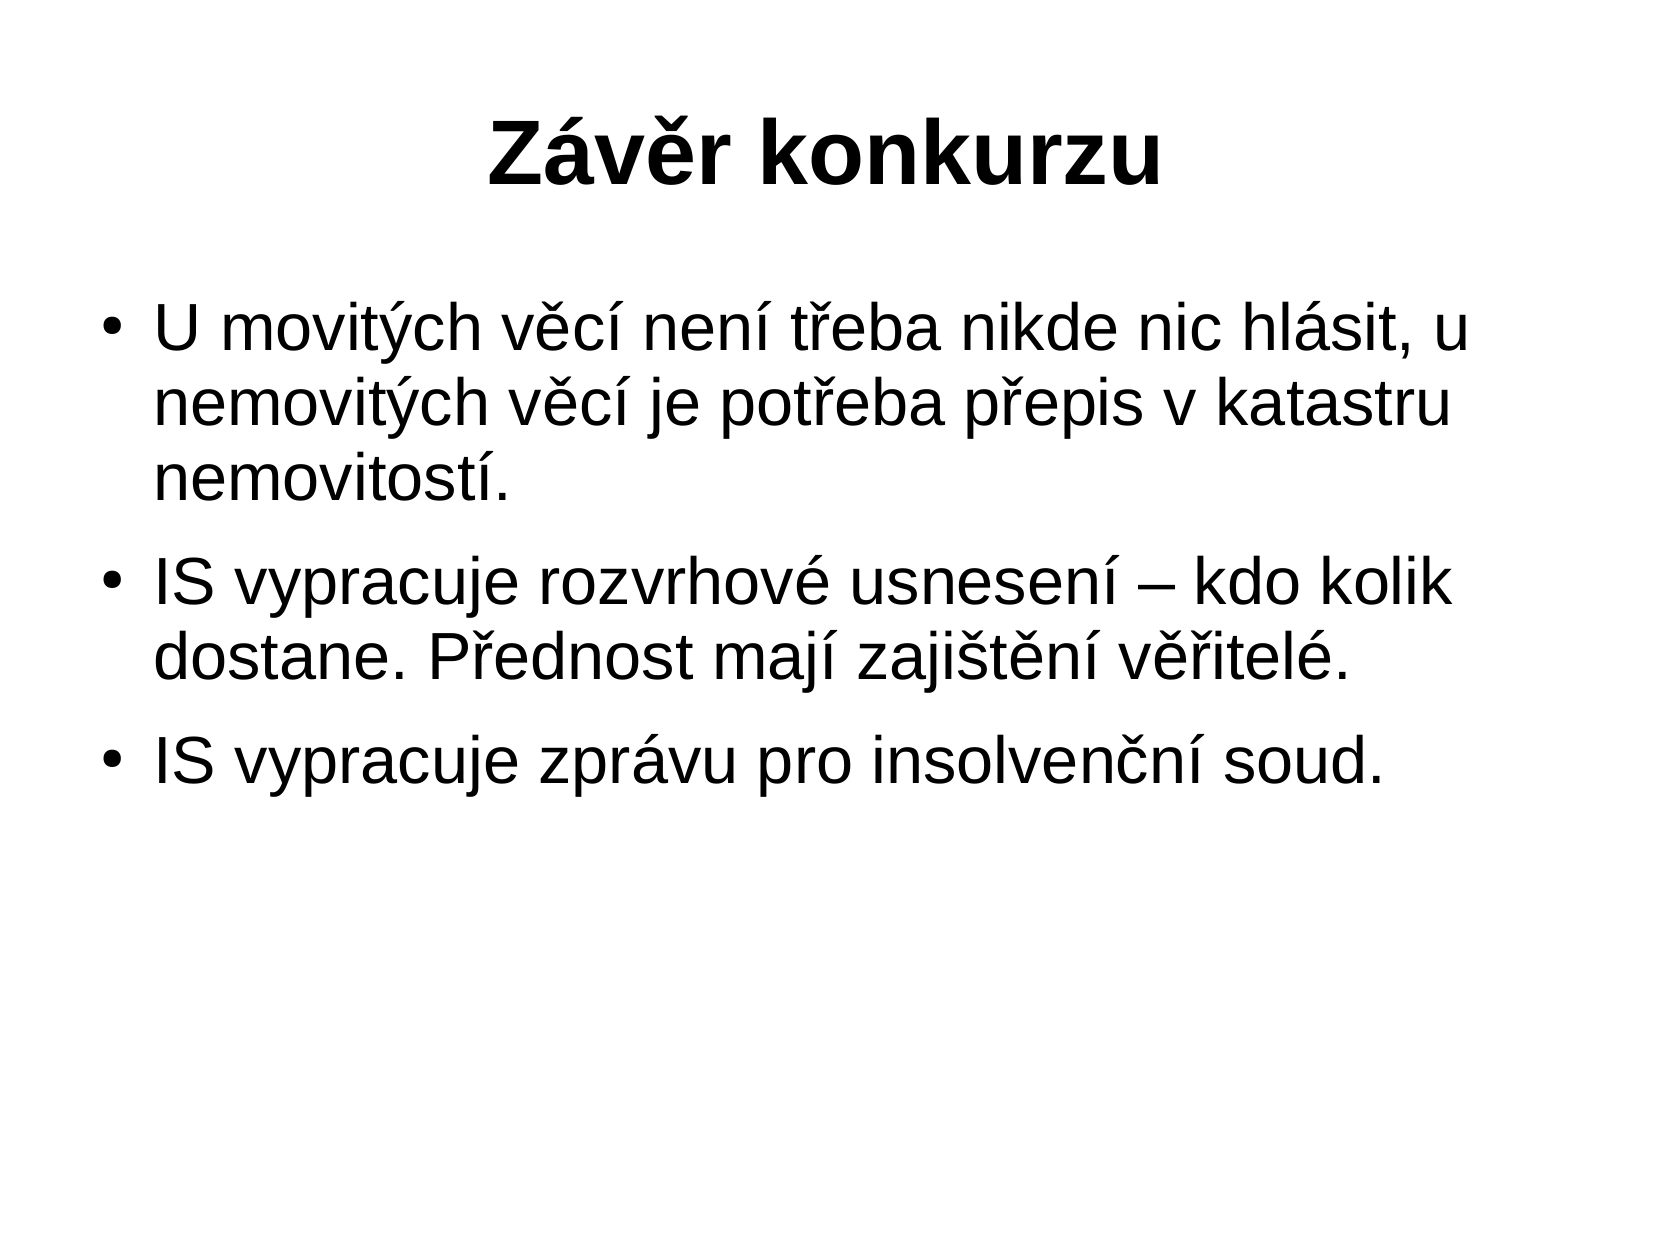

# Závěr konkurzu
U movitých věcí není třeba nikde nic hlásit, u nemovitých věcí je potřeba přepis v katastru nemovitostí.
IS vypracuje rozvrhové usnesení – kdo kolik dostane. Přednost mají zajištění věřitelé.
IS vypracuje zprávu pro insolvenční soud.